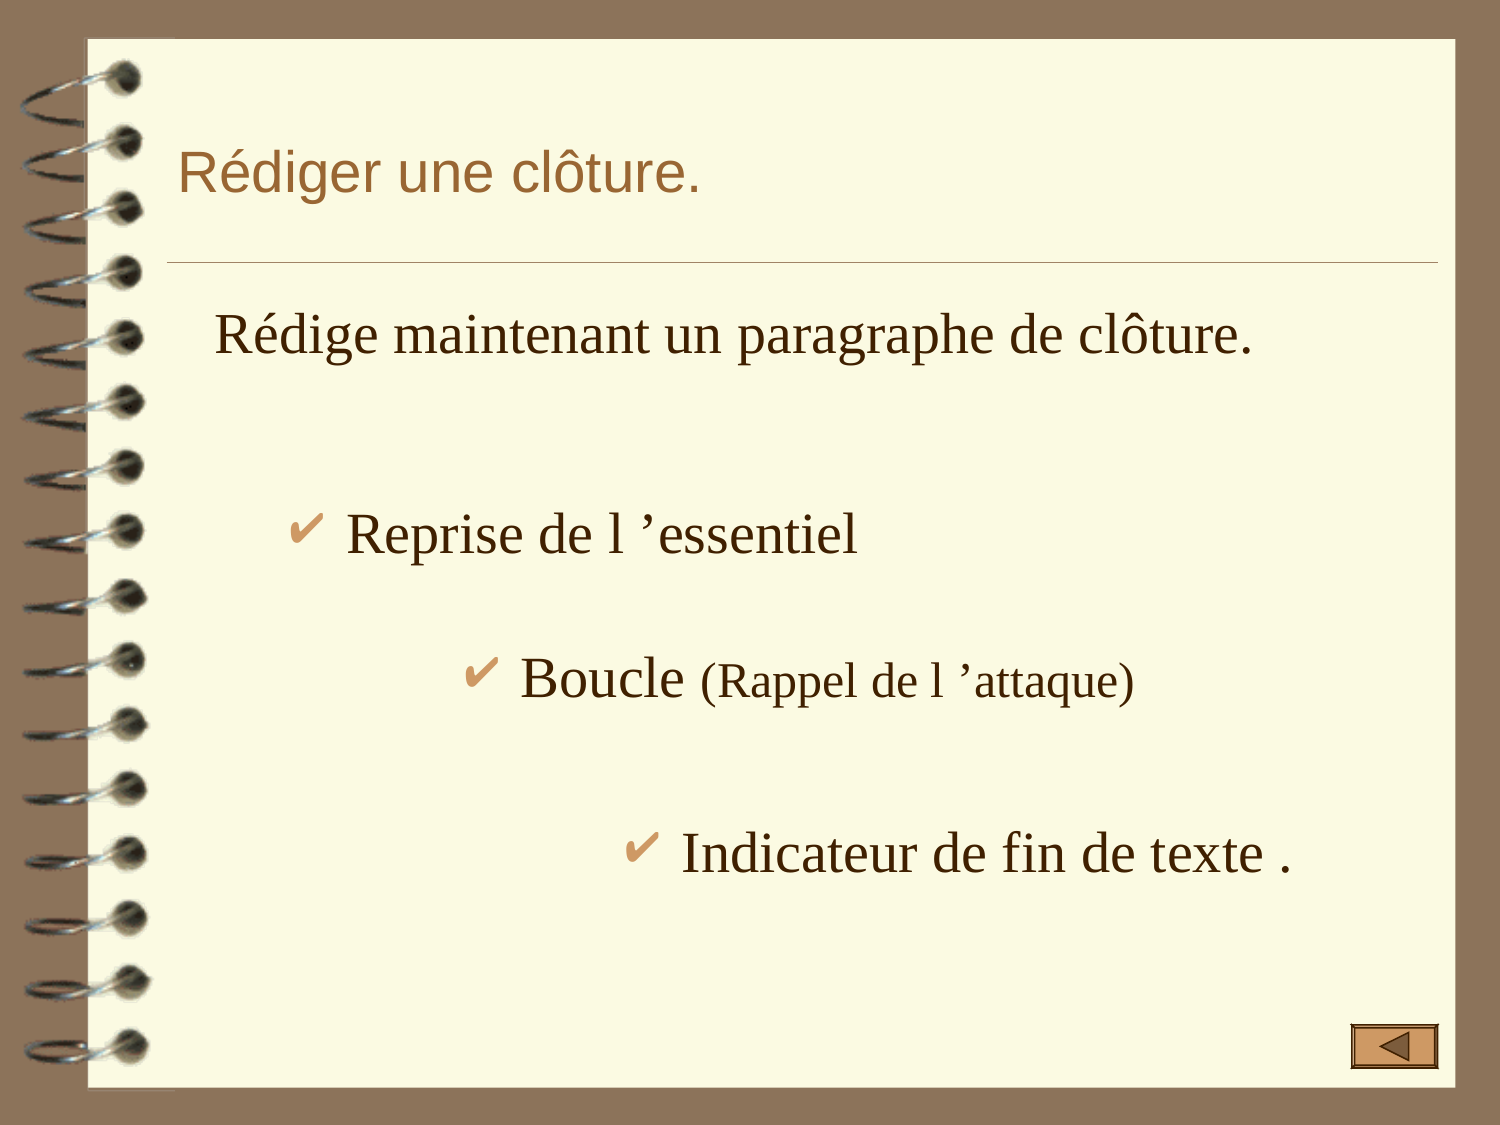

# Rédiger une clôture.
Rédige maintenant un paragraphe de clôture.
Reprise de l ’essentiel
Boucle (Rappel de l ’attaque)
Indicateur de fin de texte .